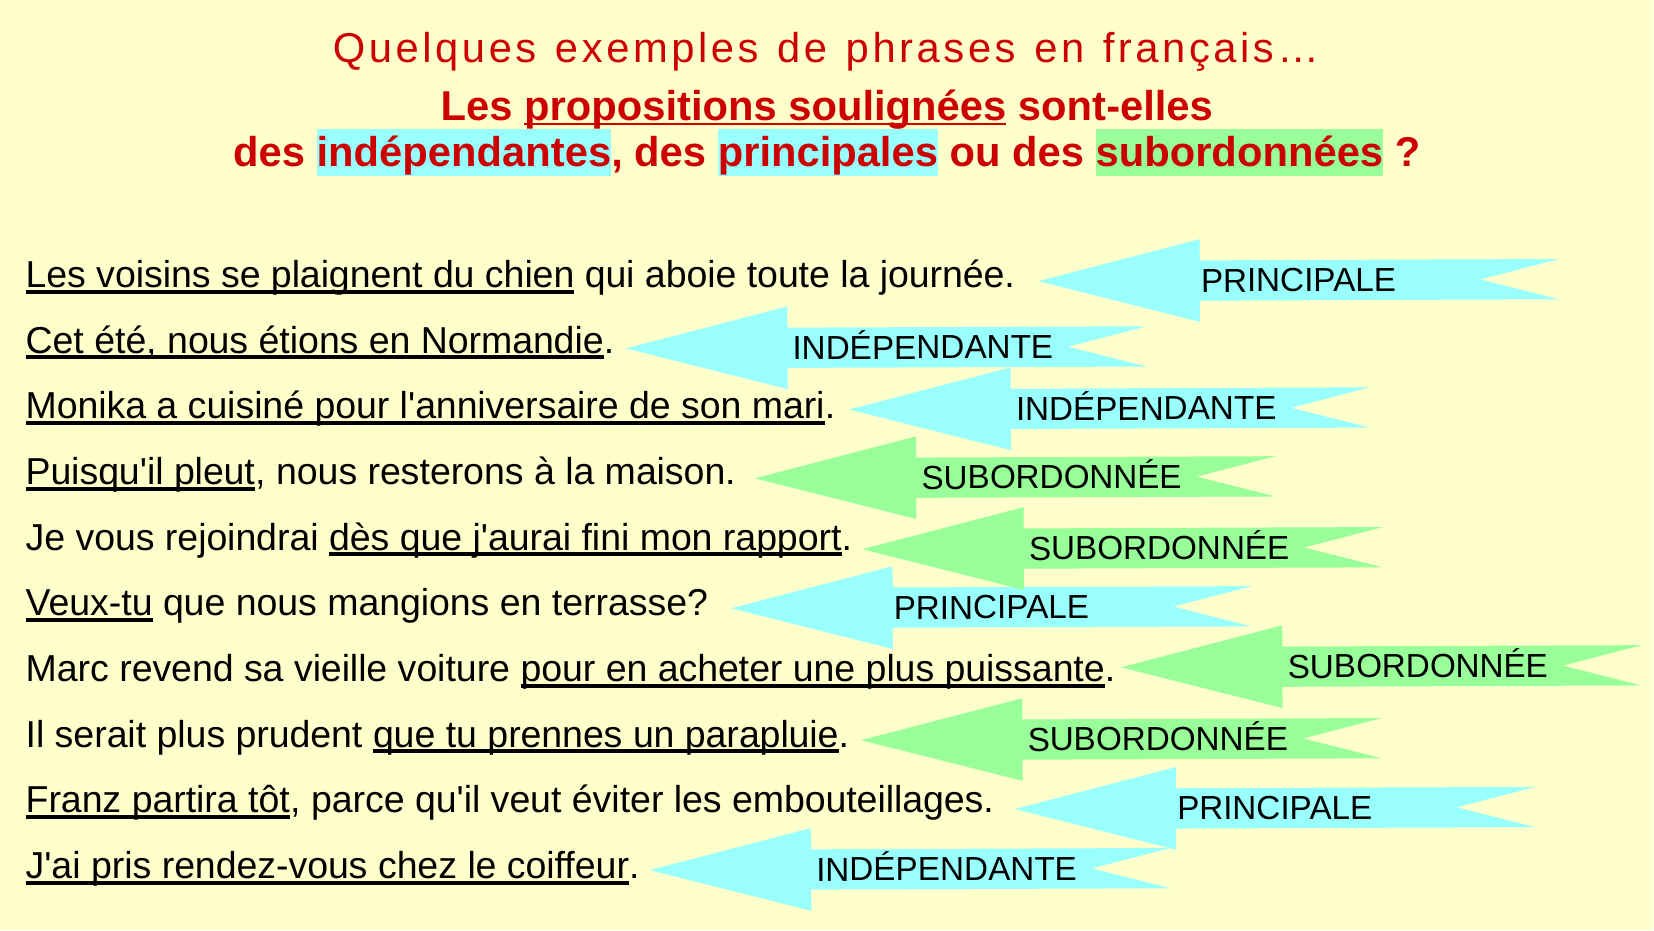

Quelques exemples de phrases en français…
Les propositions soulignées sont-elles
des indépendantes, des principales ou des subordonnées ?
PRINCIPALE
| Les voisins se plaignent du chien qui aboie toute la journée. |
| --- |
| Cet été, nous étions en Normandie. |
| Monika a cuisiné pour l'anniversaire de son mari. |
| Puisqu'il pleut, nous resterons à la maison. |
| Je vous rejoindrai dès que j'aurai fini mon rapport. |
| Veux-tu que nous mangions en terrasse? |
| Marc revend sa vieille voiture pour en acheter une plus puissante. |
| Il serait plus prudent que tu prennes un parapluie. |
| Franz partira tôt, parce qu'il veut éviter les embouteillages. |
| J'ai pris rendez-vous chez le coiffeur. |
INDÉPENDANTE
INDÉPENDANTE
SUBORDONNÉE
SUBORDONNÉE
PRINCIPALE
SUBORDONNÉE
SUBORDONNÉE
PRINCIPALE
INDÉPENDANTE